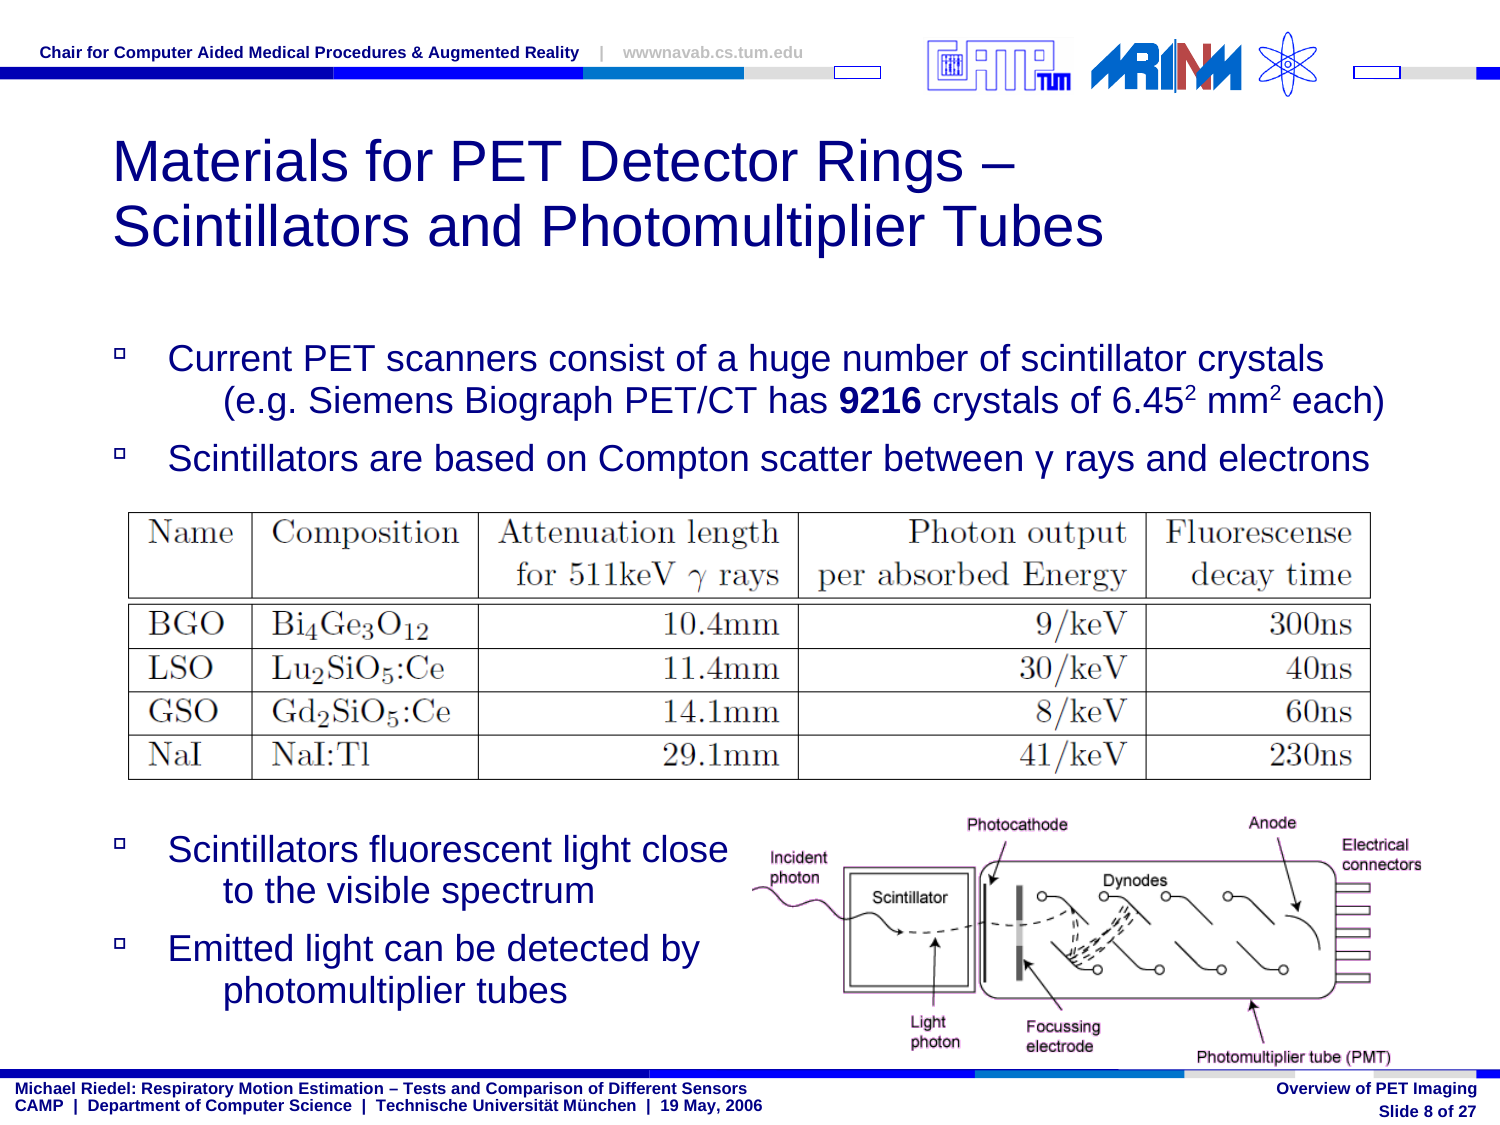

# Materials for PET Detector Rings – Scintillators and Photomultiplier Tubes
Current PET scanners consist of a huge number of scintillator crystals
(e.g. Siemens Biograph PET/CT has 9216 crystals of 6.452 mm2 each)
Scintillators are based on Compton scatter between γ rays and electrons
Scintillators fluorescent light close to the visible spectrum
Emitted light can be detected by photomultiplier tubes
 Overview of PET Imaging